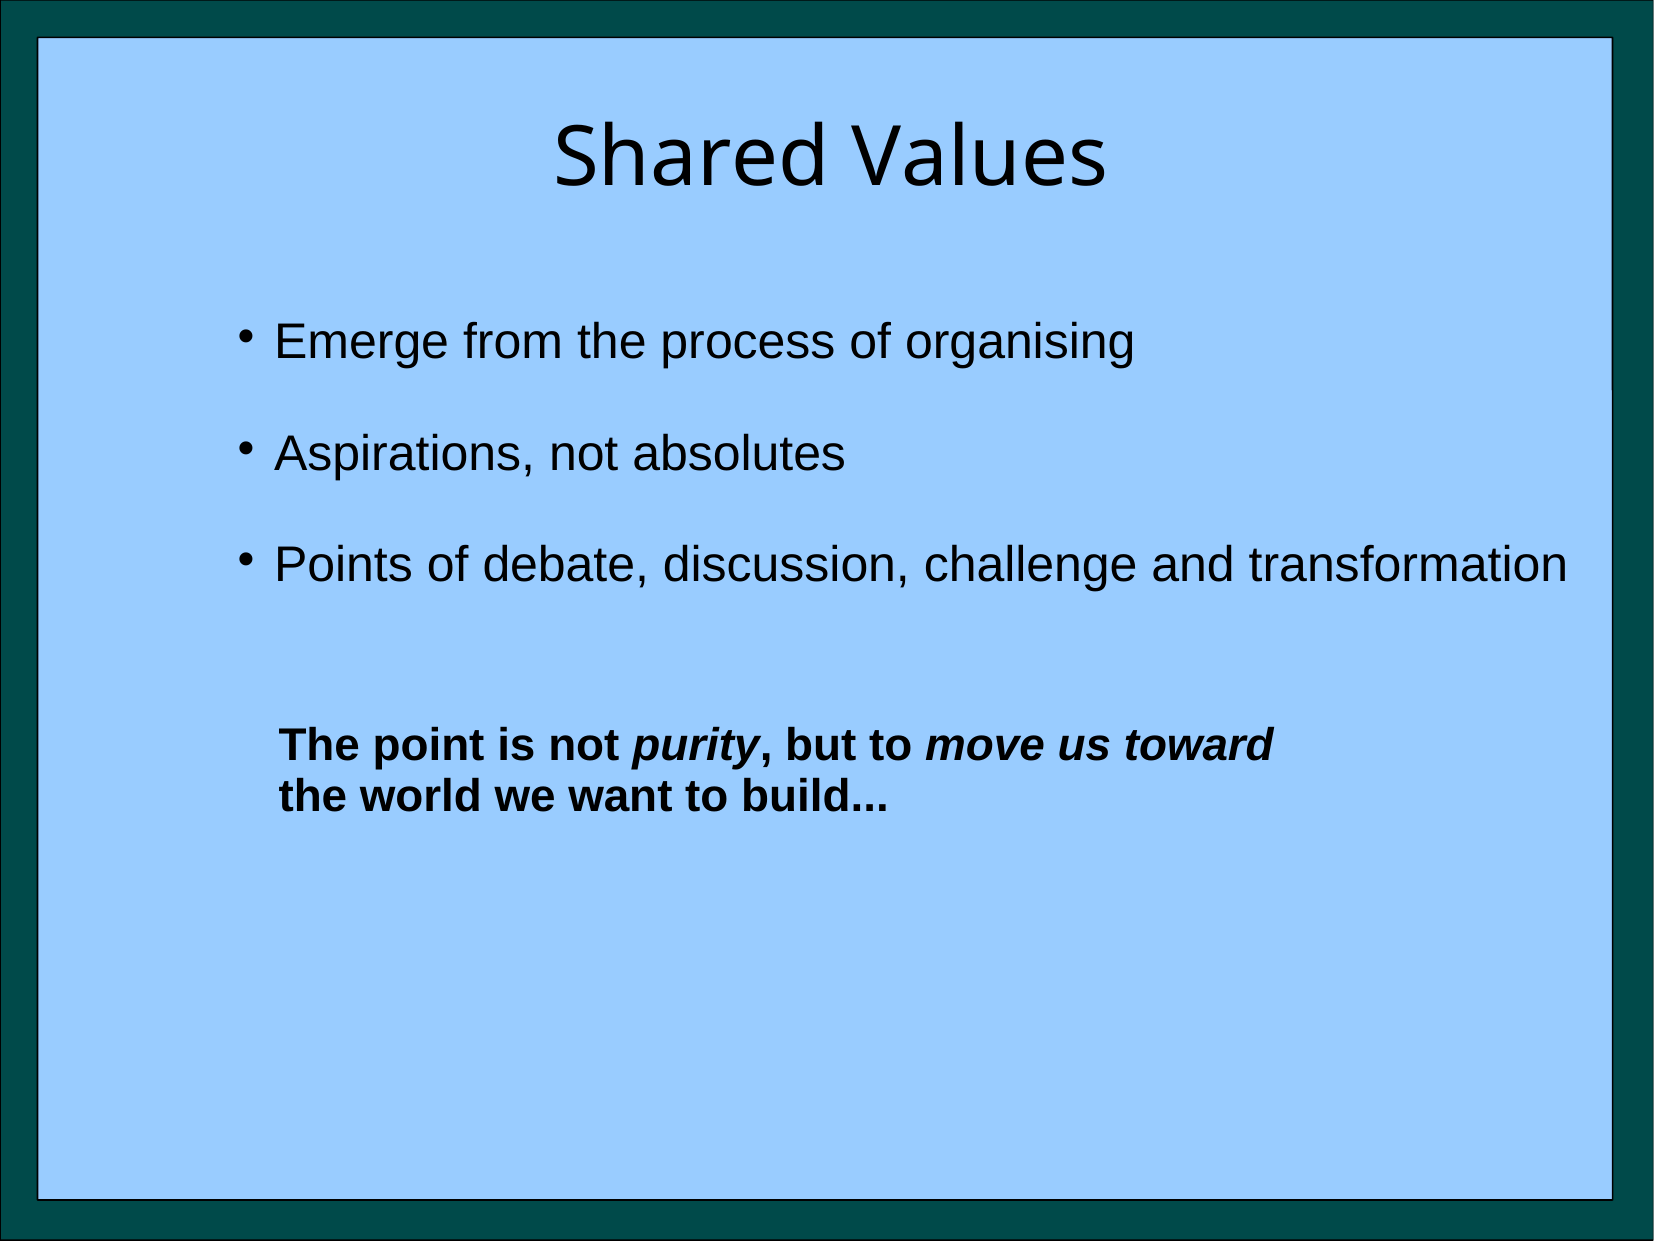

Shared Values
 Emerge from the process of organising
 Aspirations, not absolutes
 Points of debate, discussion, challenge and transformation
The point is not purity, but to move us toward the world we want to build...